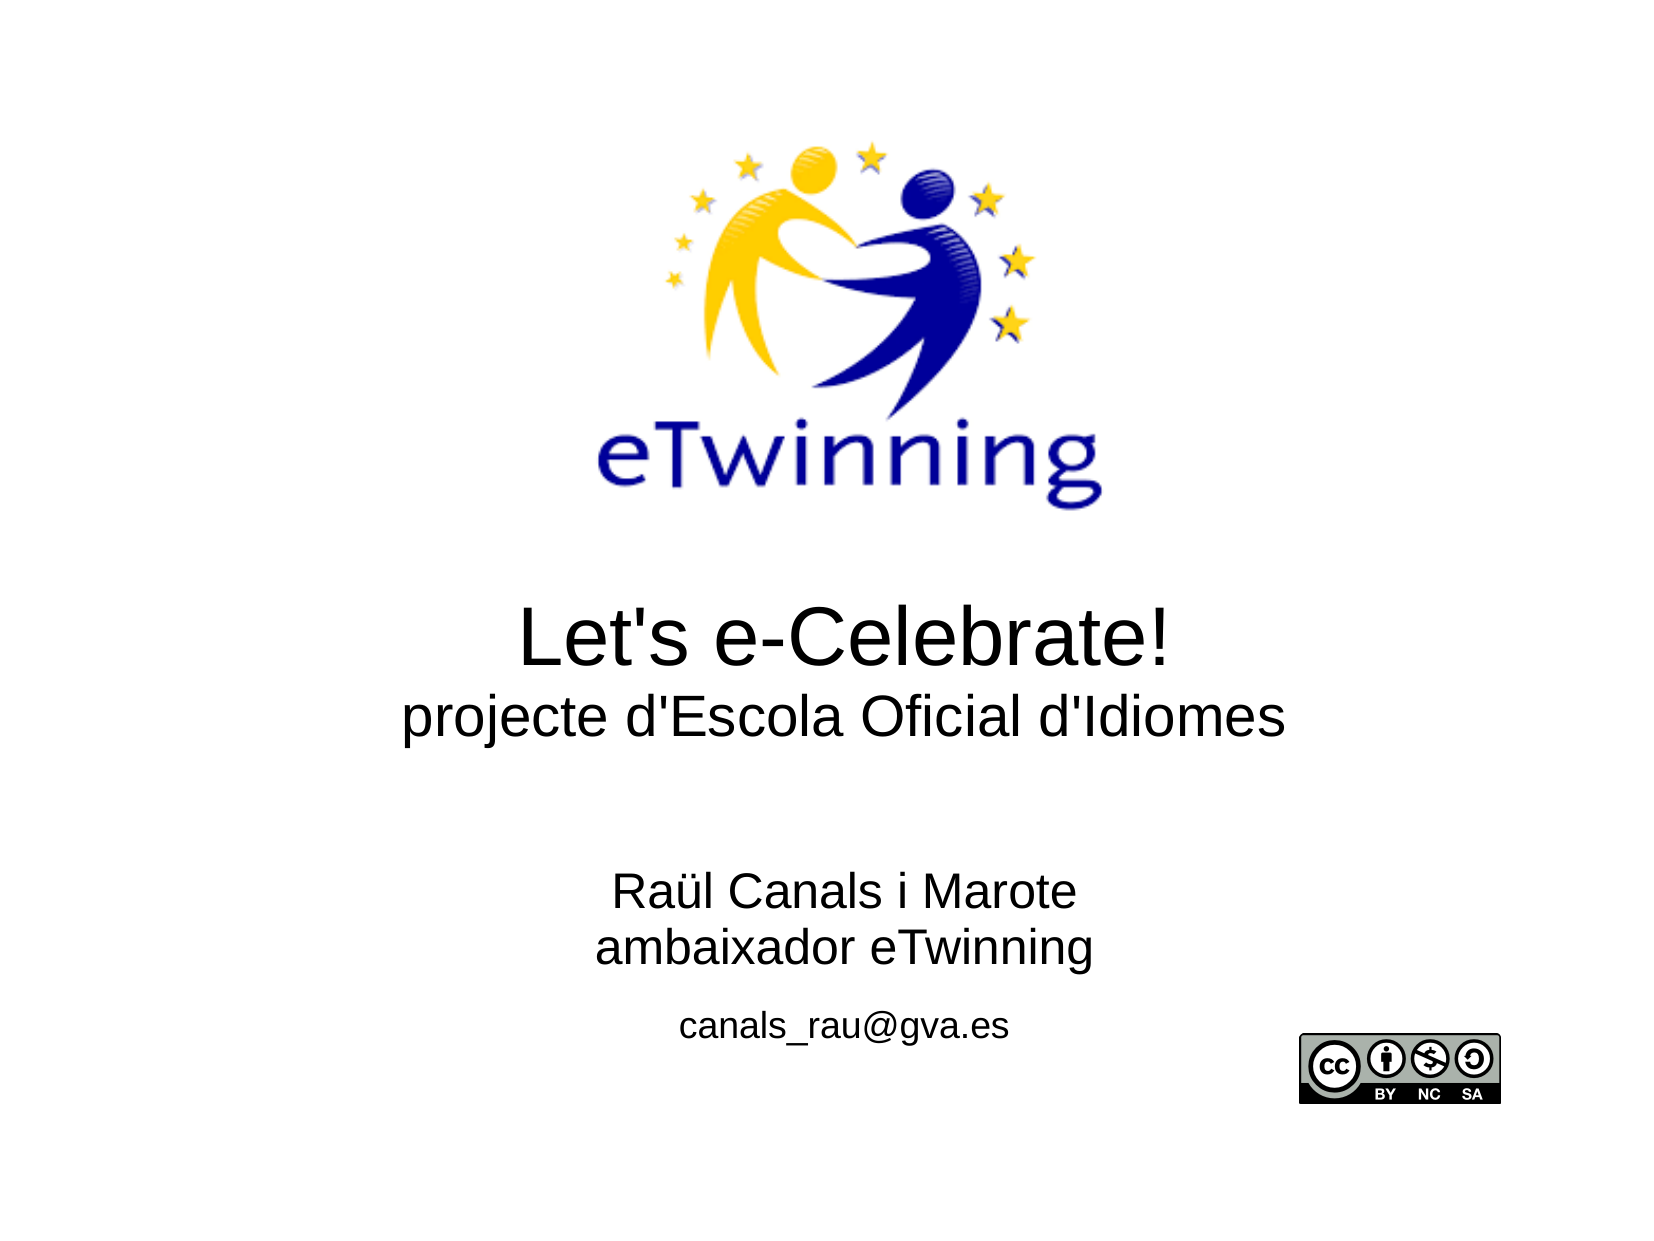

# Let's e-Celebrate! projecte d'Escola Oficial d'Idiomes
Raül Canals i Marote
ambaixador eTwinning
canals_rau@gva.es